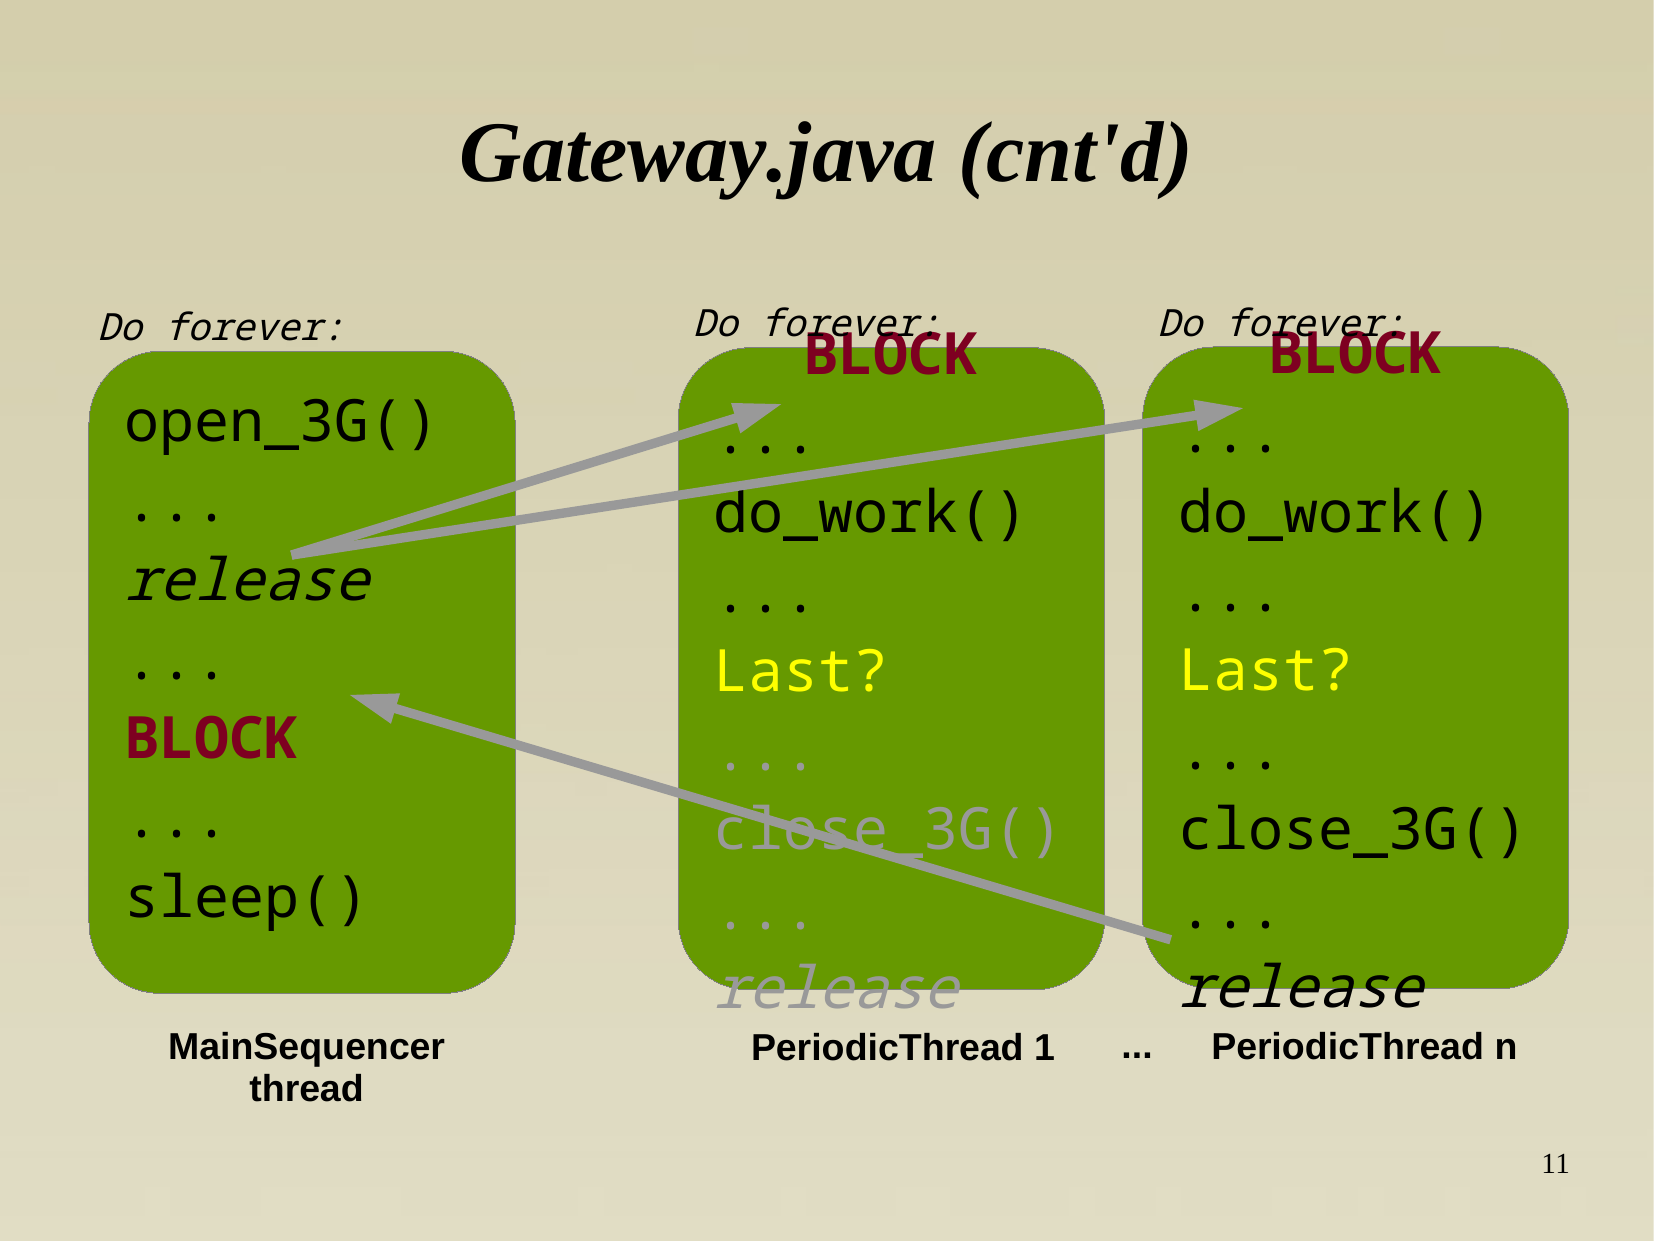

# Gateway.java (cnt'd)
Do forever:
Do forever:
Do forever:
BLOCK
...
do_work()
...
Last?
...
close_3G()
...
release
BLOCK
...
do_work()
...
Last?
...
close_3G()
...
release
open_3G()
...
release
...
BLOCK
...
sleep()
...
MainSequencer
thread
PeriodicThread n
PeriodicThread 1
11